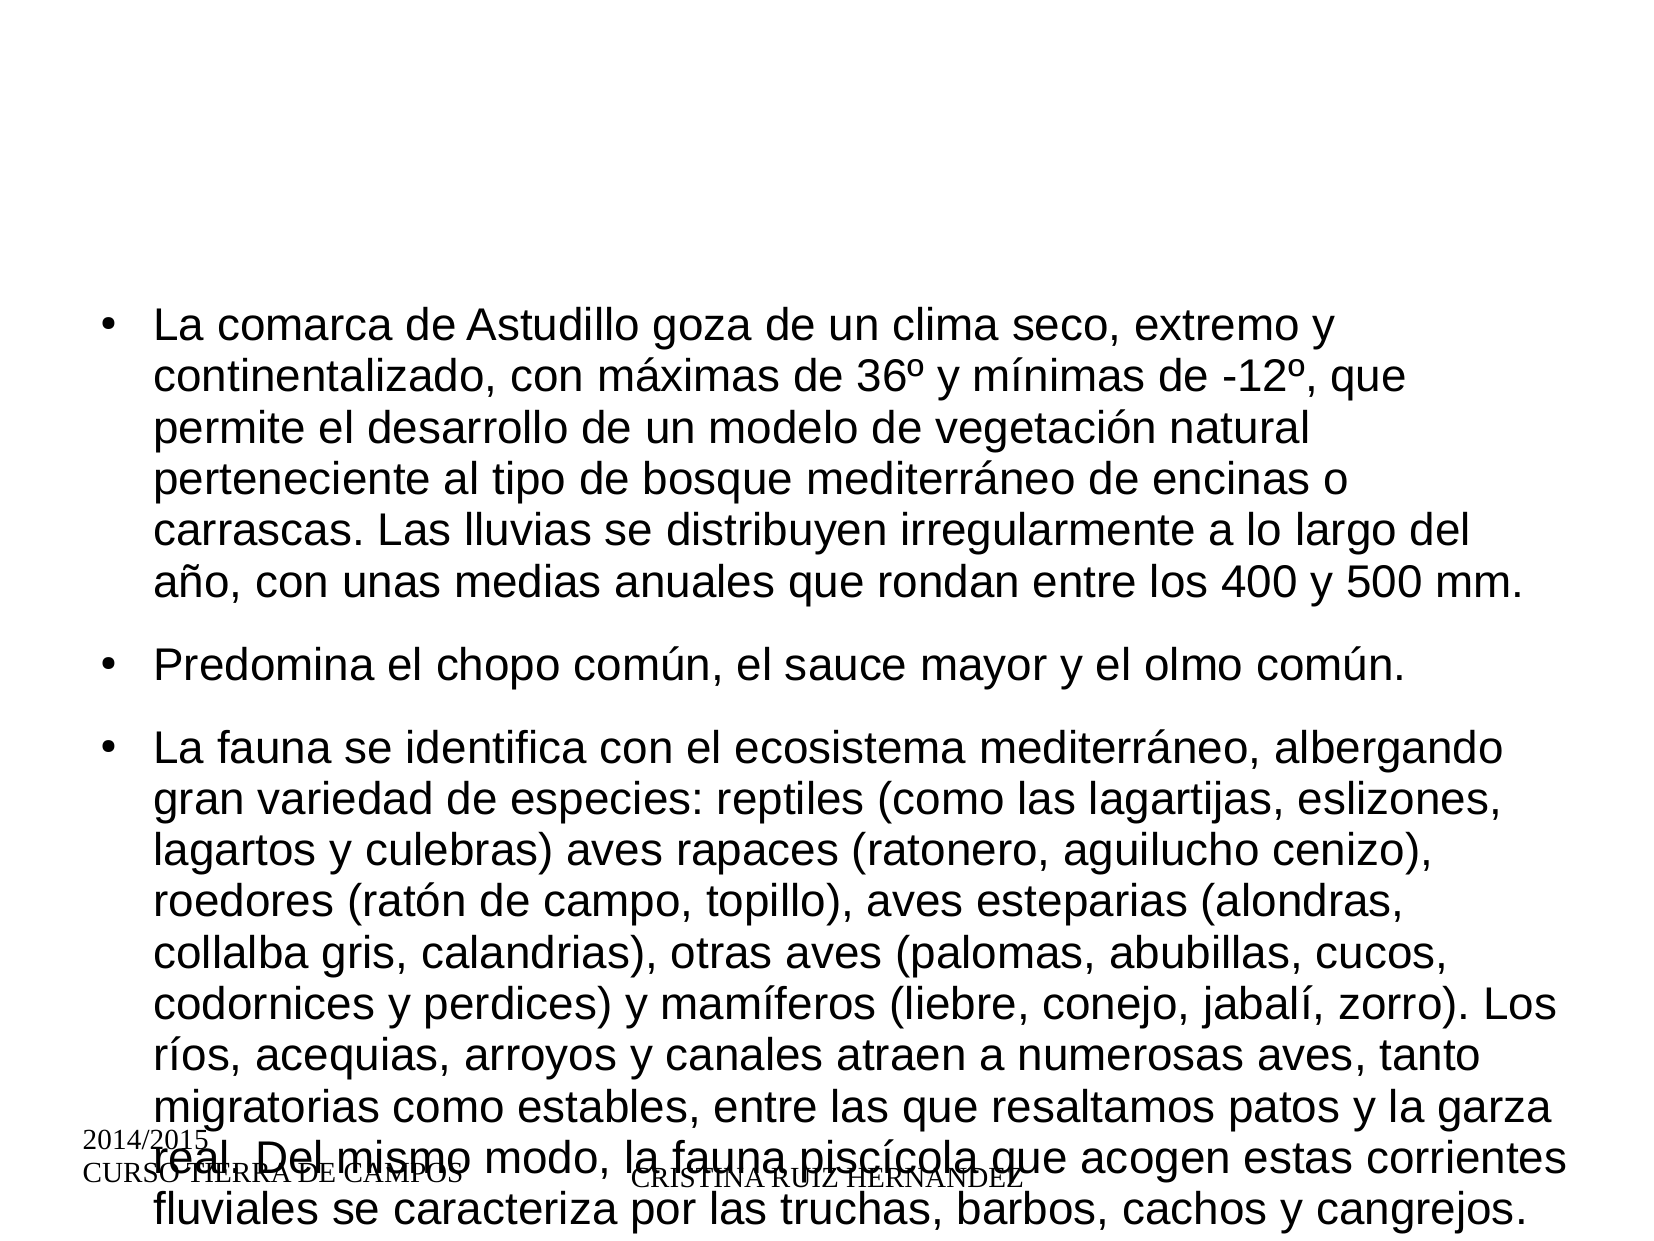

# CLIMATOLOGIA
La comarca de Astudillo goza de un clima seco, extremo y continentalizado, con máximas de 36º y mínimas de -12º, que permite el desarrollo de un modelo de vegetación natural perteneciente al tipo de bosque mediterráneo de encinas o carrascas. Las lluvias se distribuyen irregularmente a lo largo del año, con unas medias anuales que rondan entre los 400 y 500 mm.
Predomina el chopo común, el sauce mayor y el olmo común.
La fauna se identifica con el ecosistema mediterráneo, albergando gran variedad de especies: reptiles (como las lagartijas, eslizones, lagartos y culebras) aves rapaces (ratonero, aguilucho cenizo), roedores (ratón de campo, topillo), aves esteparias (alondras, collalba gris, calandrias), otras aves (palomas, abubillas, cucos, codornices y perdices) y mamíferos (liebre, conejo, jabalí, zorro). Los ríos, acequias, arroyos y canales atraen a numerosas aves, tanto migratorias como estables, entre las que resaltamos patos y la garza real. Del mismo modo, la fauna piscícola que acogen estas corrientes fluviales se caracteriza por las truchas, barbos, cachos y cangrejos.